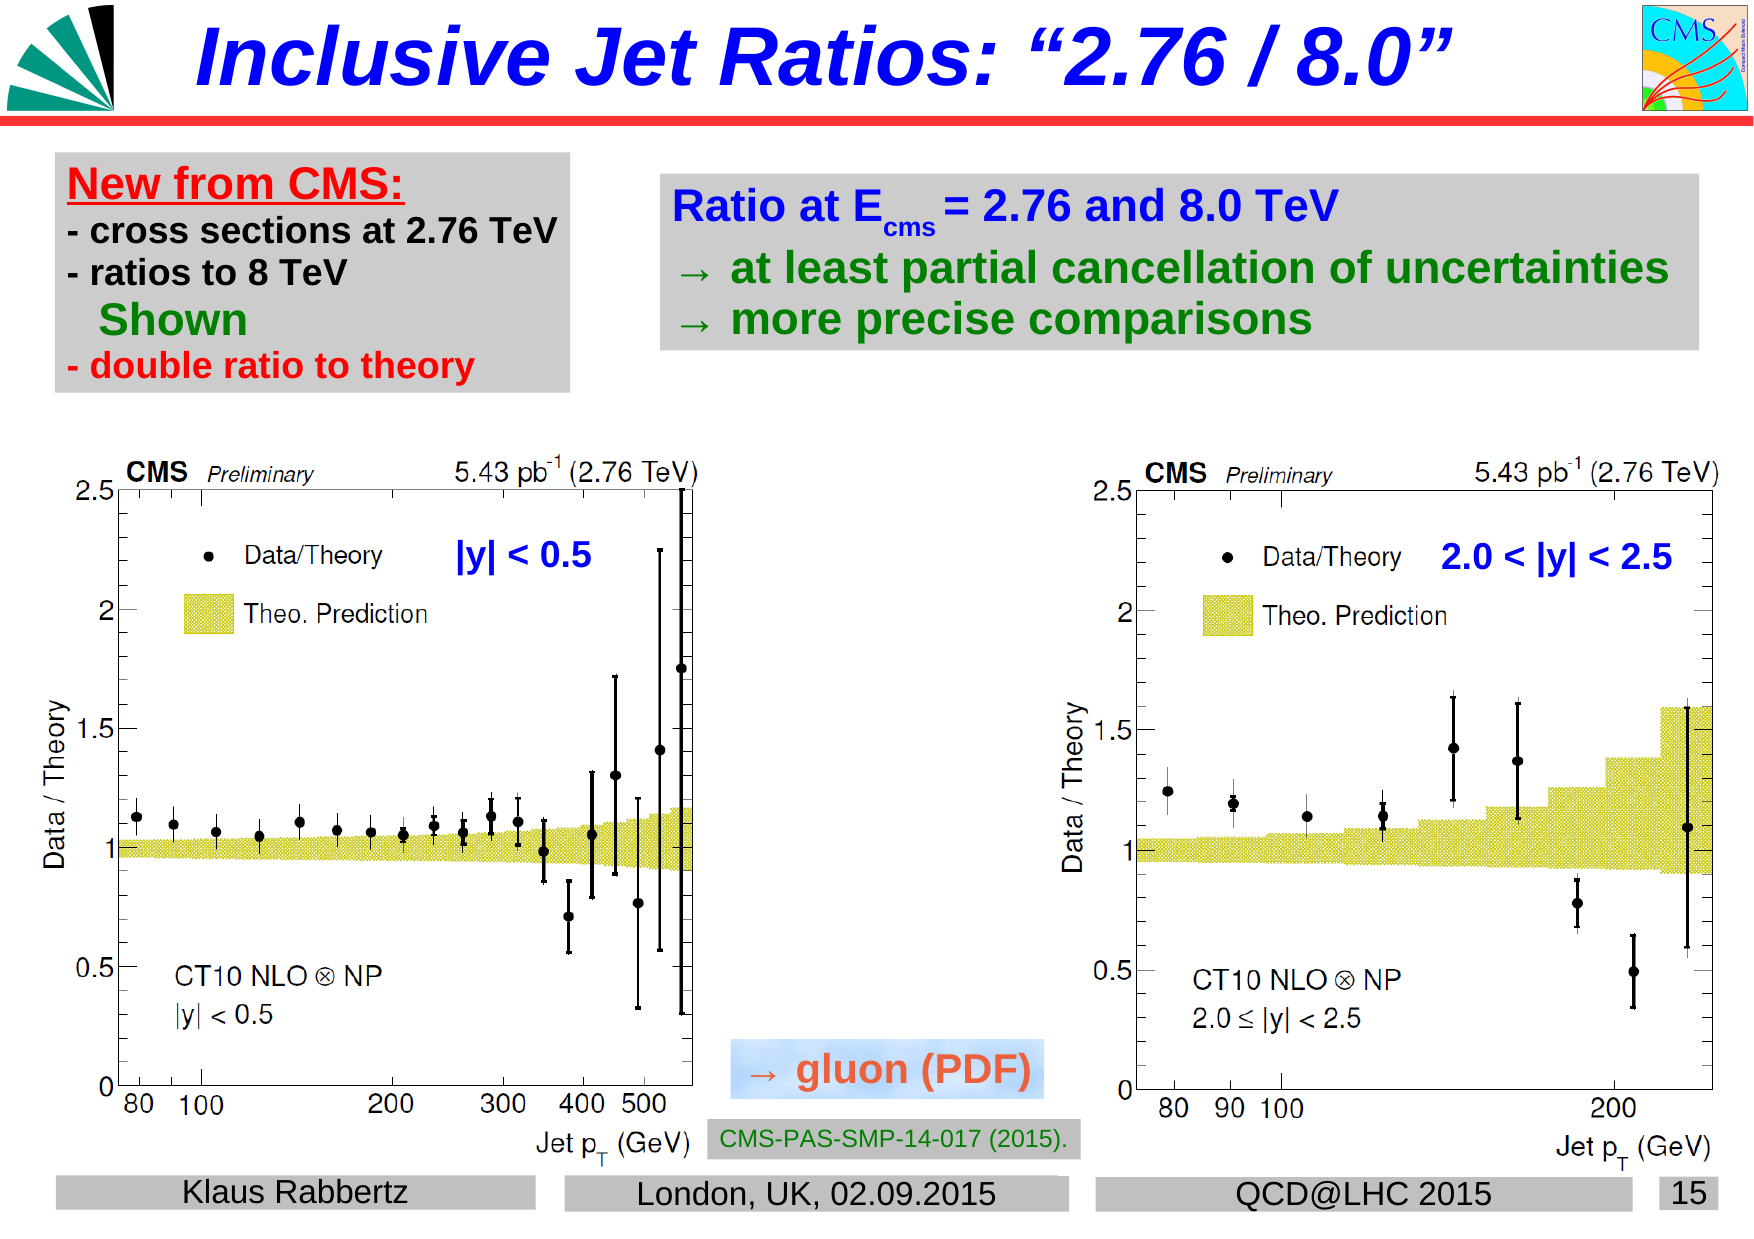

# Inclusive Jet Ratios: “2.76 / 8.0”
New from CMS:
- cross sections at 2.76 TeV
- ratios to 8 TeV
 Shown
- double ratio to theory
Ratio at Ecms = 2.76 and 8.0 TeV
→ at least partial cancellation of uncertainties
→ more precise comparisons
|y| < 0.5
2.0 < |y| < 2.5
→ gluon (PDF)
CMS-PAS-SMP-14-017 (2015).